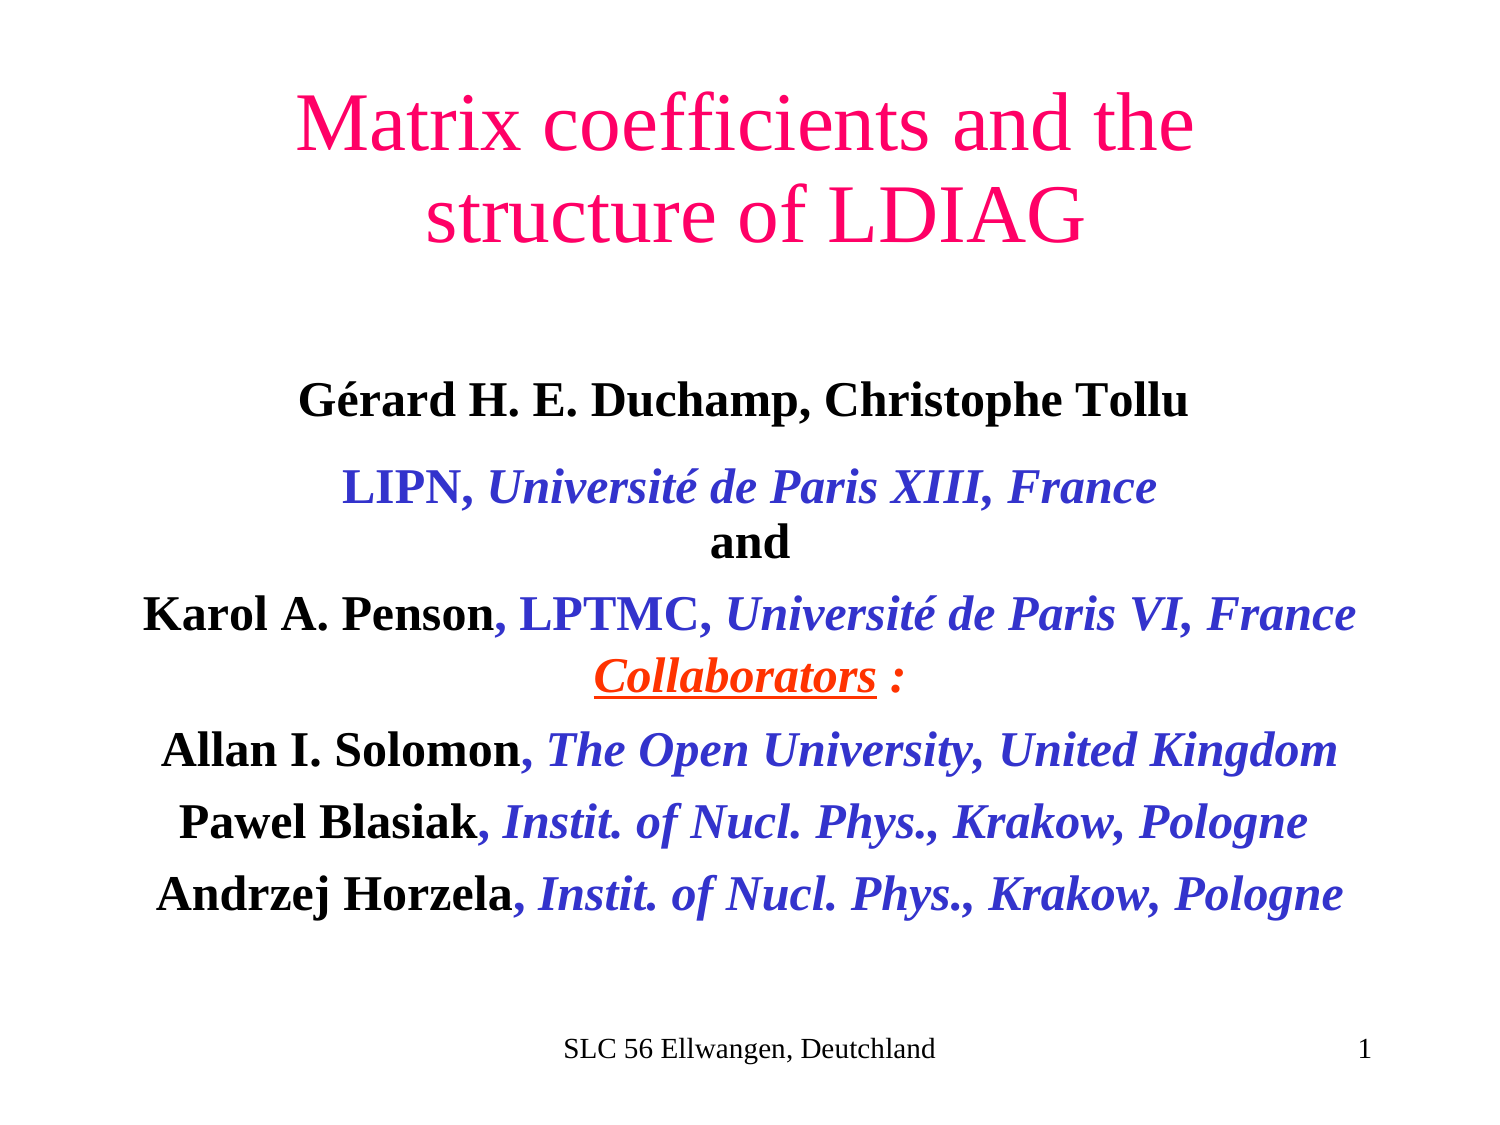

# Matrix coefficients and the structure of LDIAG
Gérard H. E. Duchamp, Christophe Tollu
LIPN, Université de Paris XIII, France
and
Karol A. Penson, LPTMC, Université de Paris VI, France
 Collaborators :
Allan I. Solomon, The Open University, United Kingdom
Pawel Blasiak, Instit. of Nucl. Phys., Krakow, Pologne
Andrzej Horzela, Instit. of Nucl. Phys., Krakow, Pologne
SLC 56 Ellwangen, Deutchland
1